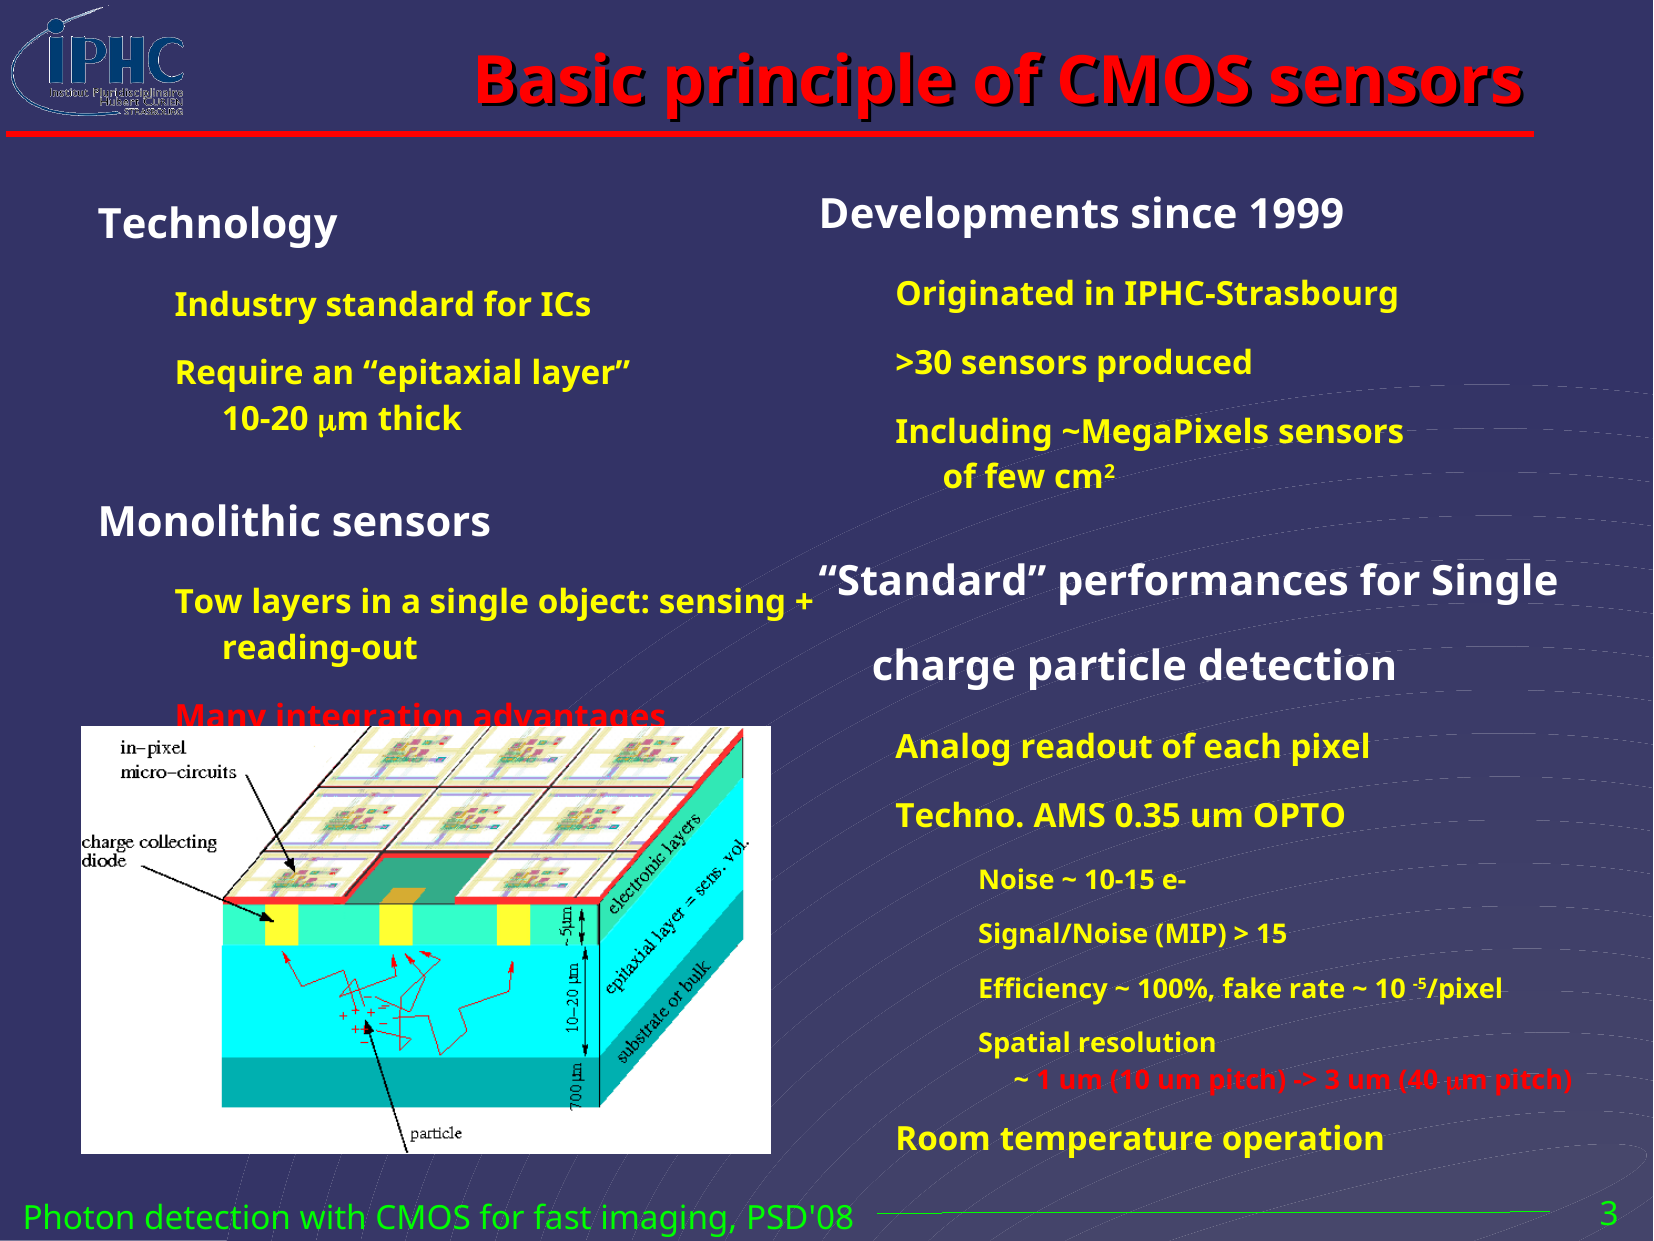

# Basic principle of CMOS sensors
Developments since 1999
Originated in IPHC-Strasbourg
>30 sensors produced
Including ~MegaPixels sensors
of few cm2
“Standard” performances for Single charge particle detection
Analog readout of each pixel
Techno. AMS 0.35 um OPTO
Noise ~ 10-15 e-
Signal/Noise (MIP) > 15
Efficiency ~ 100%, fake rate ~ 10 -5/pixel
Spatial resolution
~ 1 um (10 um pitch) -> 3 um (40 mm pitch)
Room temperature operation
Technology
Industry standard for ICs
Require an “epitaxial layer”
10-20 mm thick
Monolithic sensors
Tow layers in a single object: sensing + reading-out
Many integration advantages